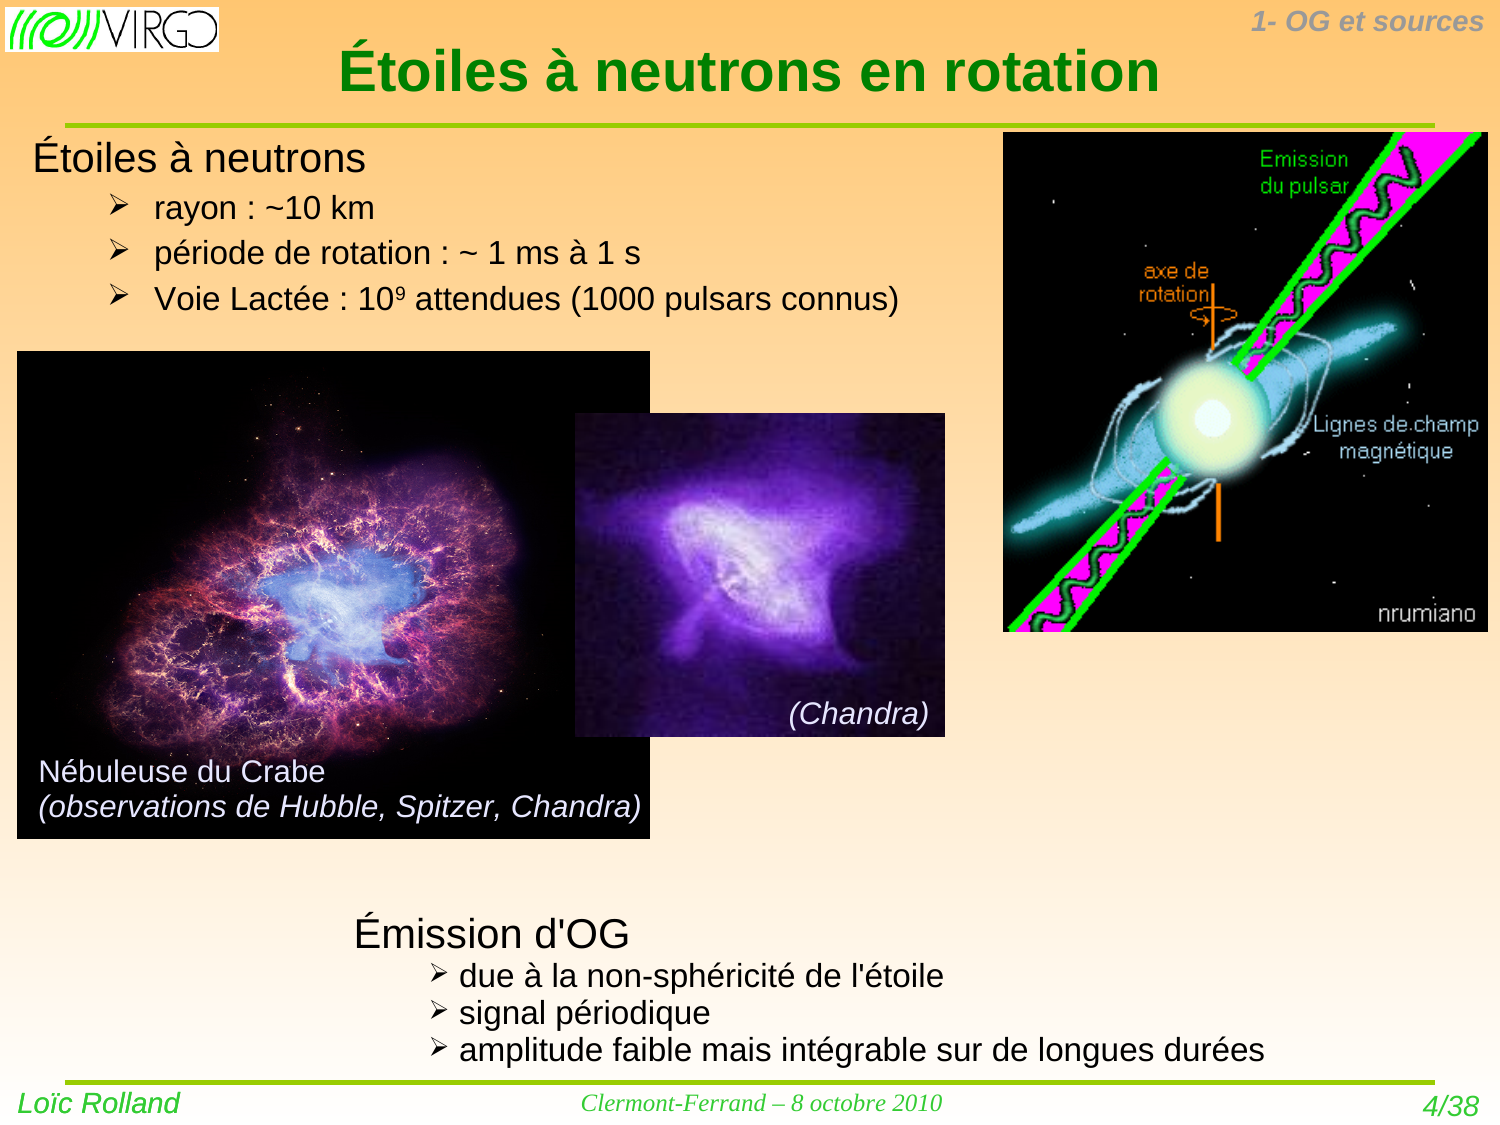

1- OG et sources
# Étoiles à neutrons en rotation
Étoiles à neutrons
rayon : ~10 km
période de rotation : ~ 1 ms à 1 s
Voie Lactée : 109 attendues (1000 pulsars connus)
(Chandra)
Nébuleuse du Crabe
(observations de Hubble, Spitzer, Chandra)
Émission d'OG
 due à la non-sphéricité de l'étoile
 signal périodique
 amplitude faible mais intégrable sur de longues durées
4